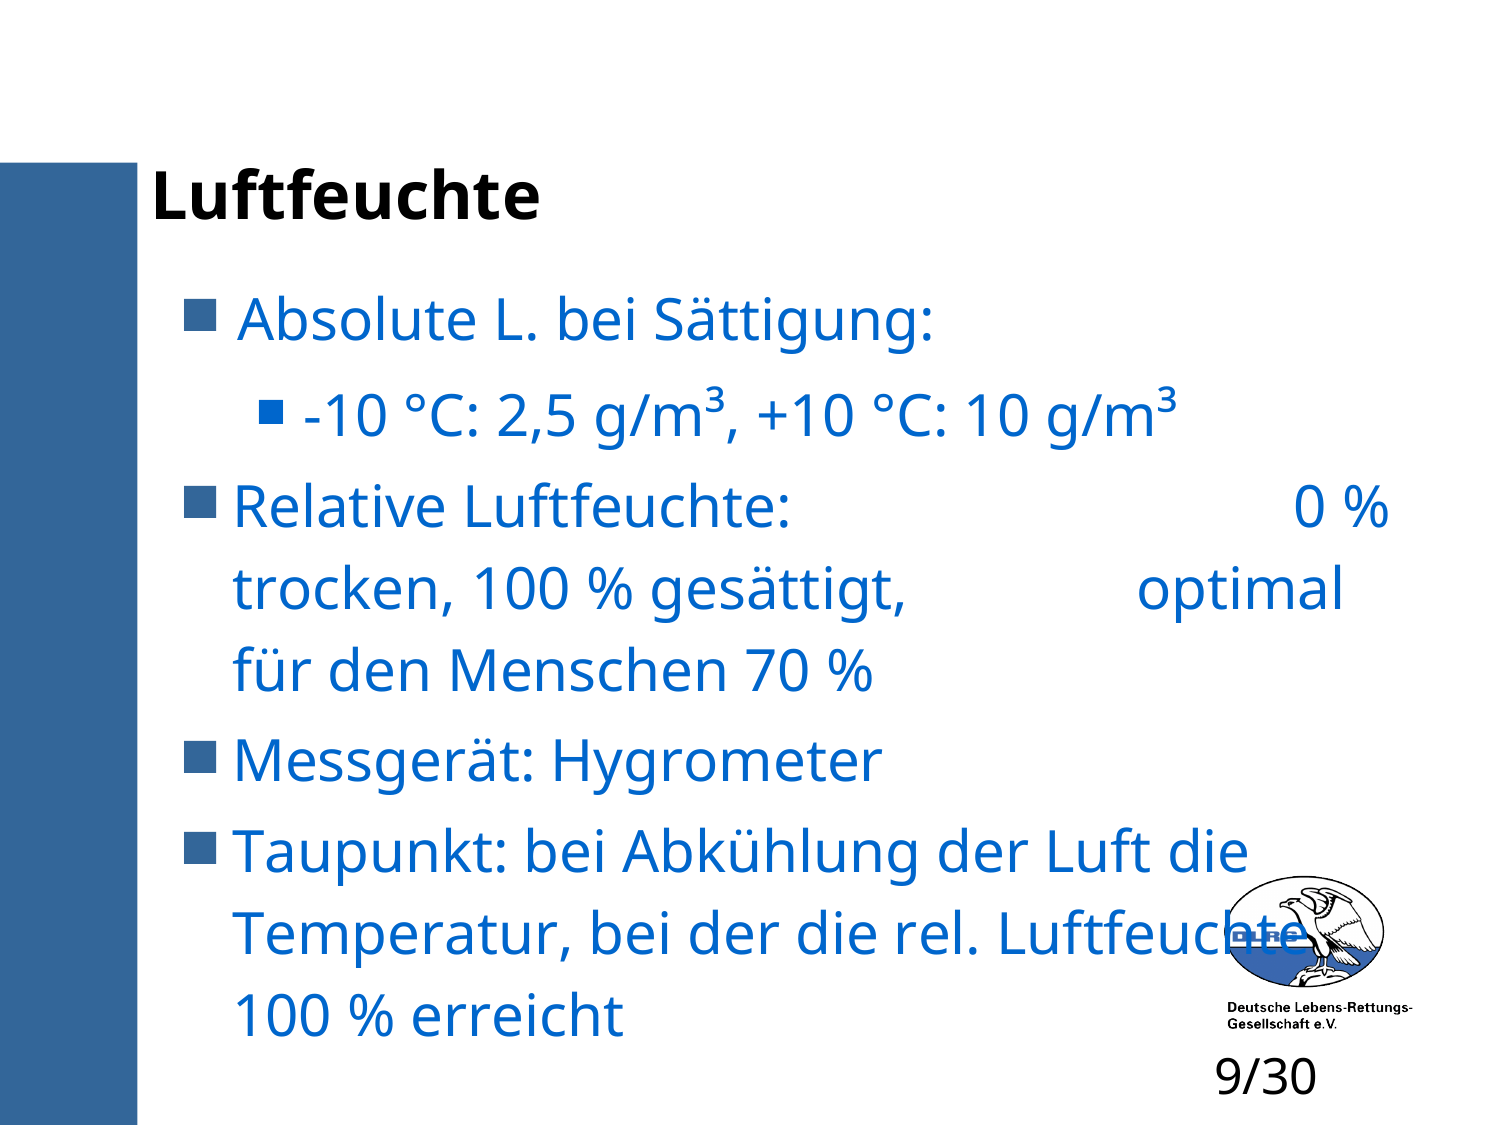

# Luftfeuchte
Absolute L. bei Sättigung:
-10 °C: 2,5 g/m³, +10 °C: 10 g/m³
Relative Luftfeuchte: 0 % trocken, 100 % gesättigt, optimal für den Menschen 70 %
Messgerät: Hygrometer
Taupunkt: bei Abkühlung der Luft die Temperatur, bei der die rel. Luftfeuchte 100 % erreicht